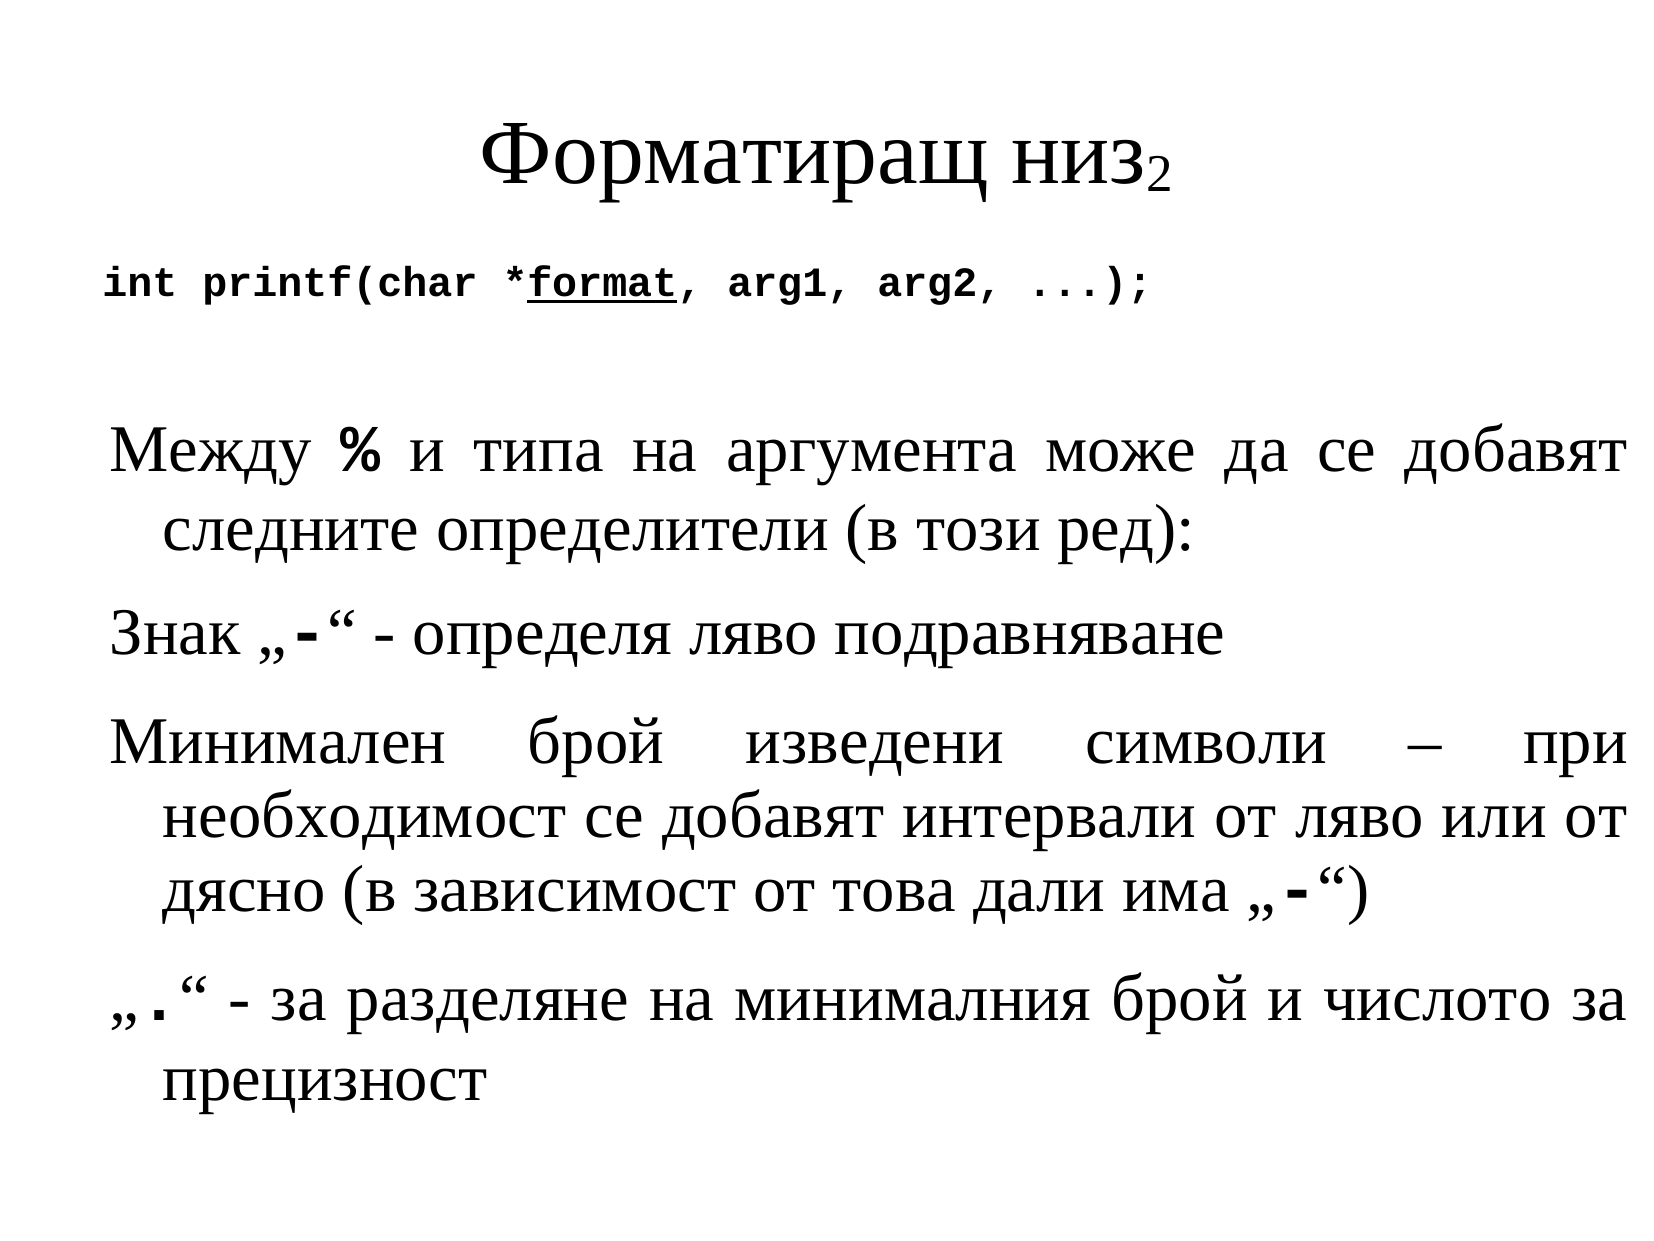

# Форматиращ низ2
int printf(char *format, arg1, arg2, ...);
Между % и типа на аргумента може да се добавят следните определители (в този ред):
Знак „-“ - определя ляво подравняване
Минимален брой изведени символи – при необходимост се добавят интервали от ляво или от дясно (в зависимост от това дали има „-“)
„.“ - за разделяне на минималния брой и числото за прецизност